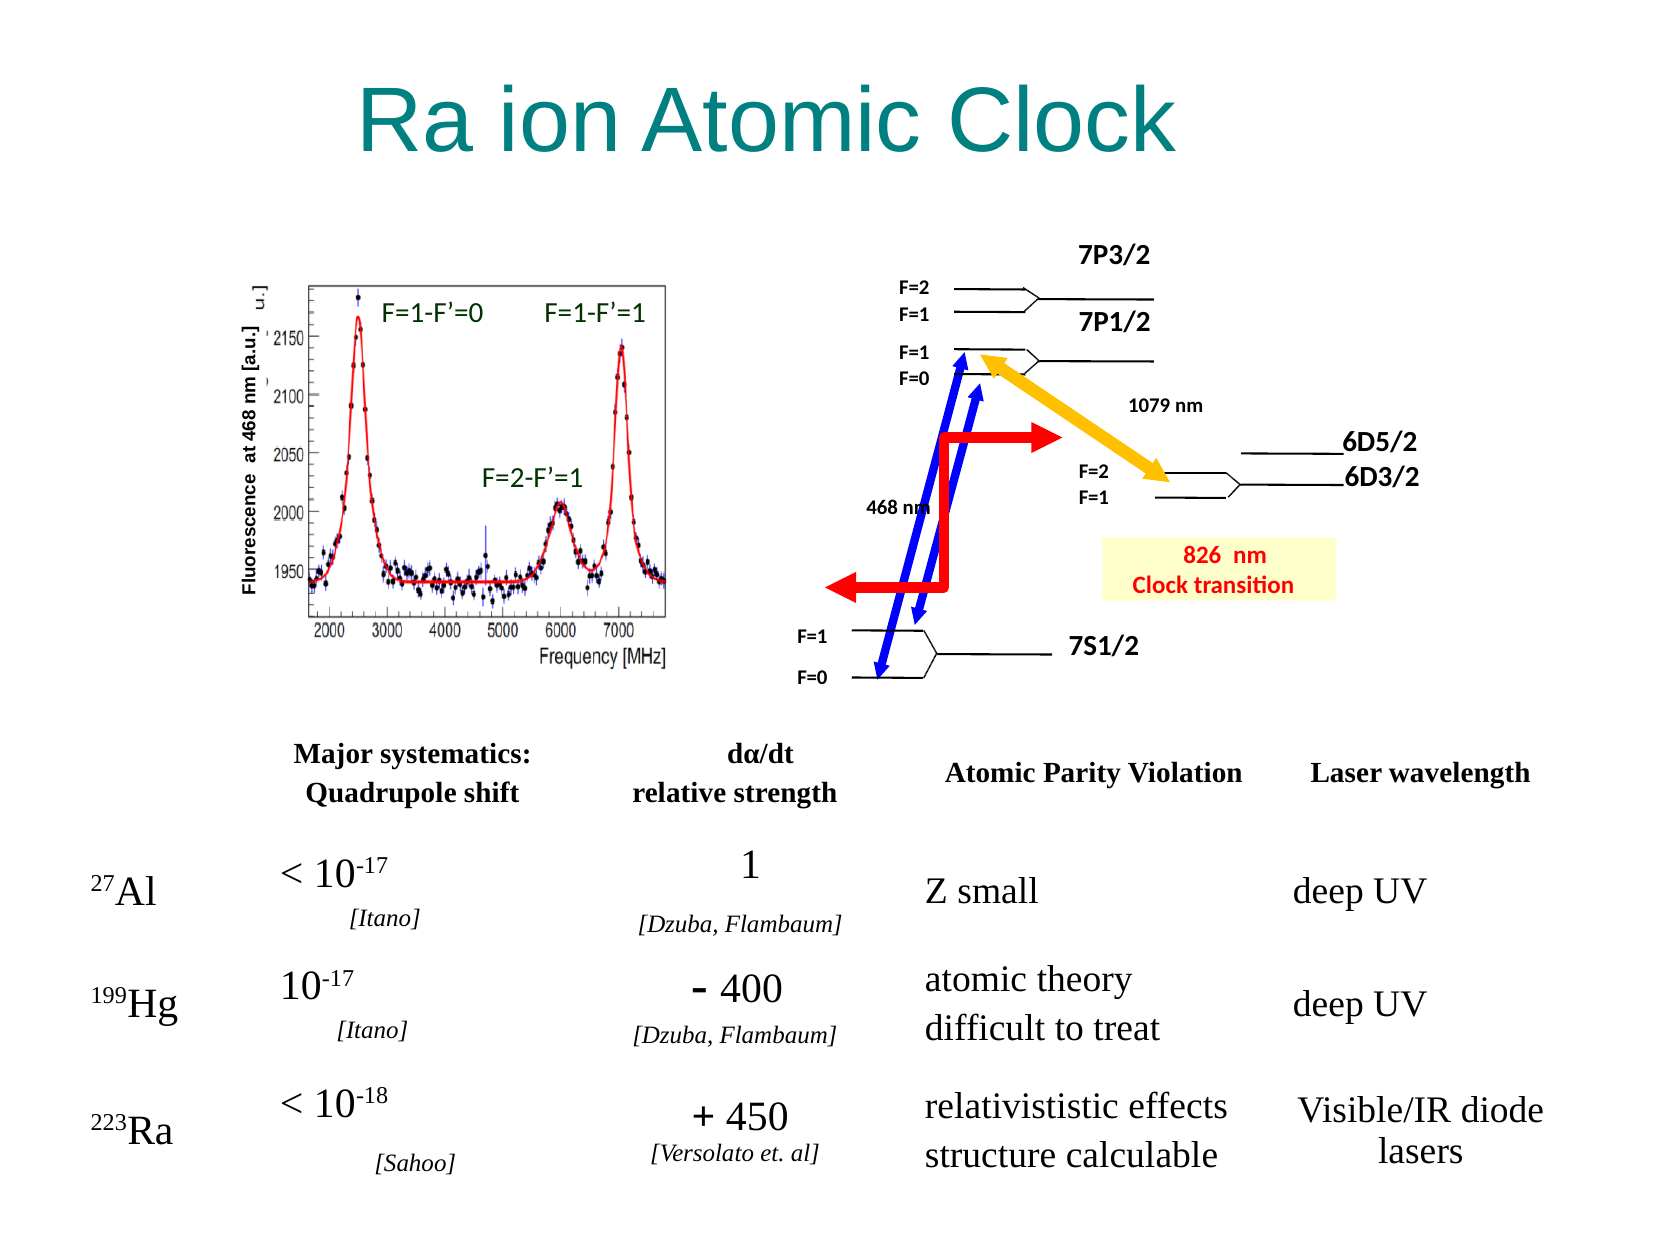

# Ra ion Atomic Clock
7P3/2
F=2
F=1
7P1/2
F=1
F=0
1079 nm
6D5/2
6D3/2
F=2
F=1
468 nm
F=1
7S1/2
F=0
F=1-F’=0
F=1-F’=1
Fluorescence at 468 nm [a.u.]
F=2-F’=1
 826 nm
Clock transition
| | Major systematics: Quadrupole shift | dα/dt relative strength | Atomic Parity Violation | Laser wavelength |
| --- | --- | --- | --- | --- |
| 27Al | < 10-17 [Itano] | 1 [Dzuba, Flambaum] | Z small | deep UV |
| 199Hg | 10-17 [Itano] | - 400 [Dzuba, Flambaum] | atomic theory difficult to treat | deep UV |
| 223Ra | < 10-18 [Sahoo] | + 450 [Versolato et. al] | relativististic effects structure calculable | Visible/IR diode lasers |